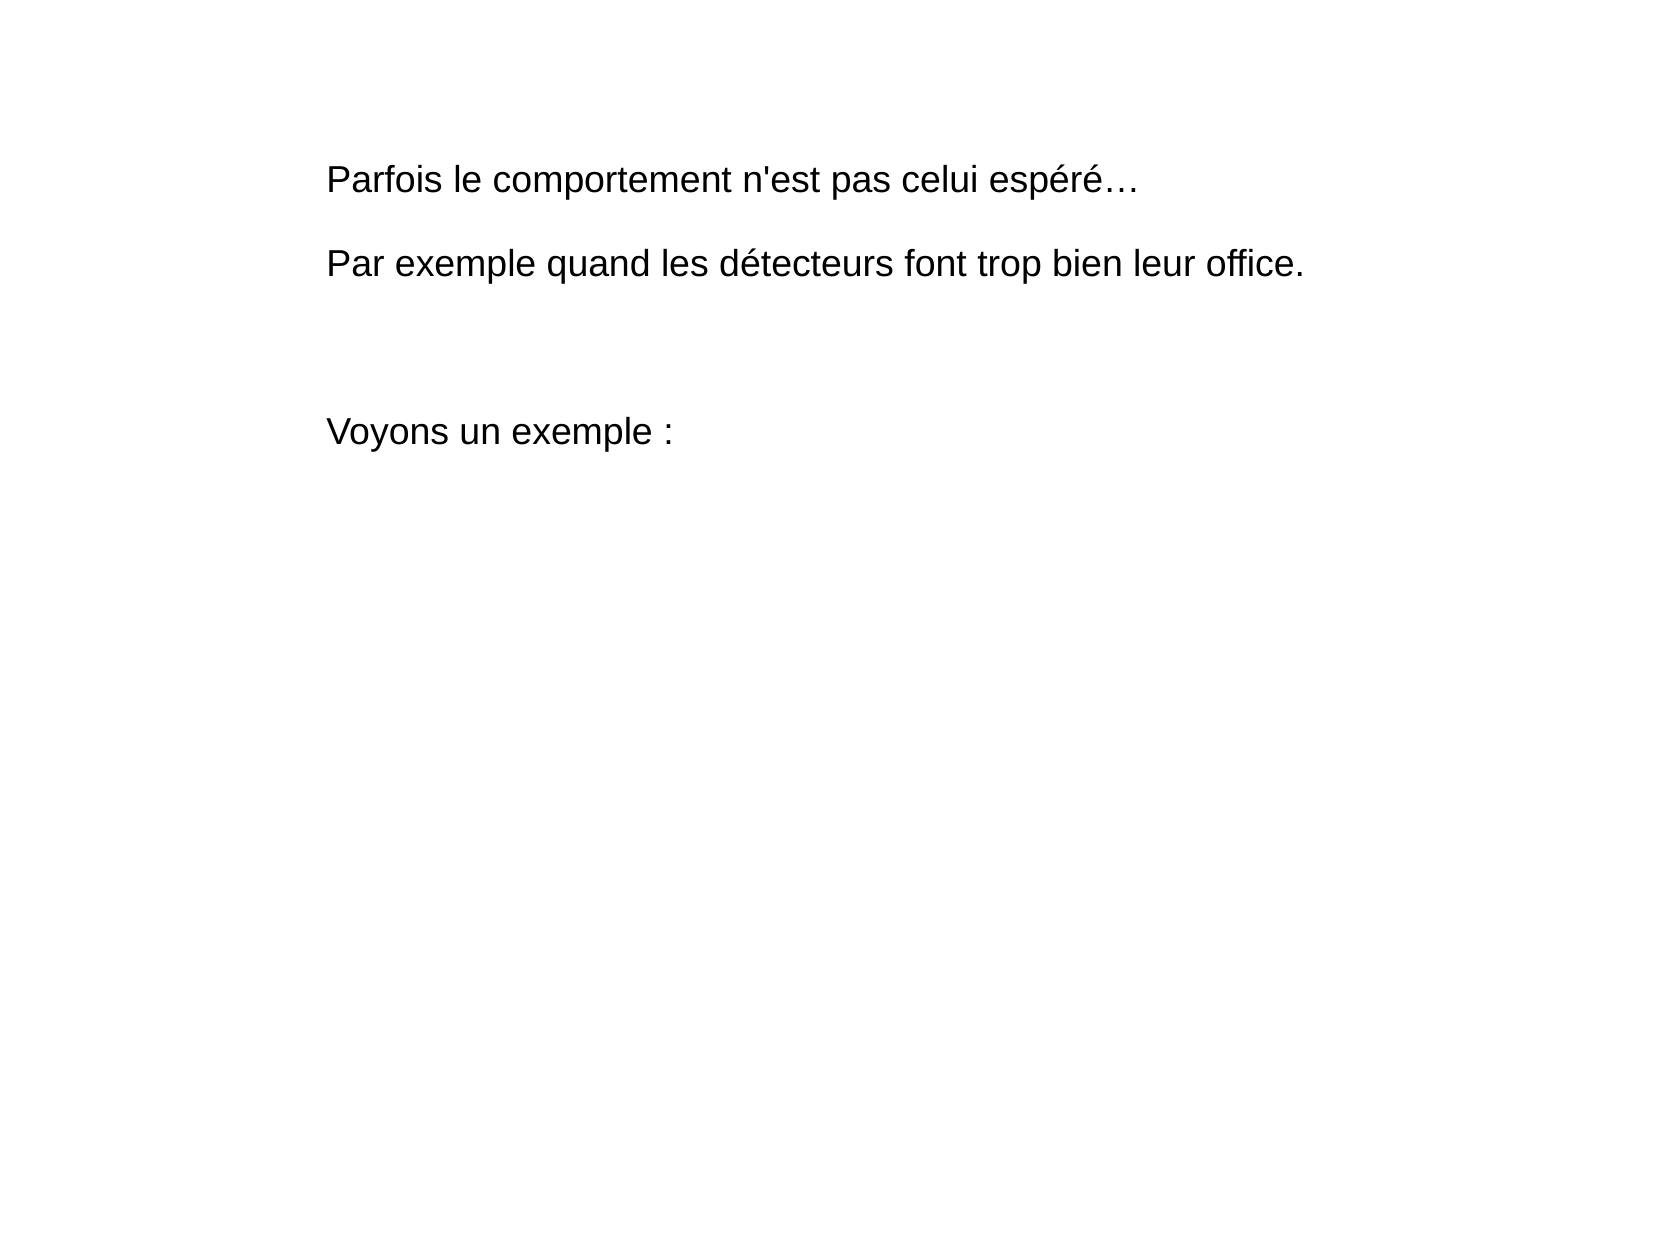

Parfois le comportement n'est pas celui espéré…
Par exemple quand les détecteurs font trop bien leur office.
Voyons un exemple :